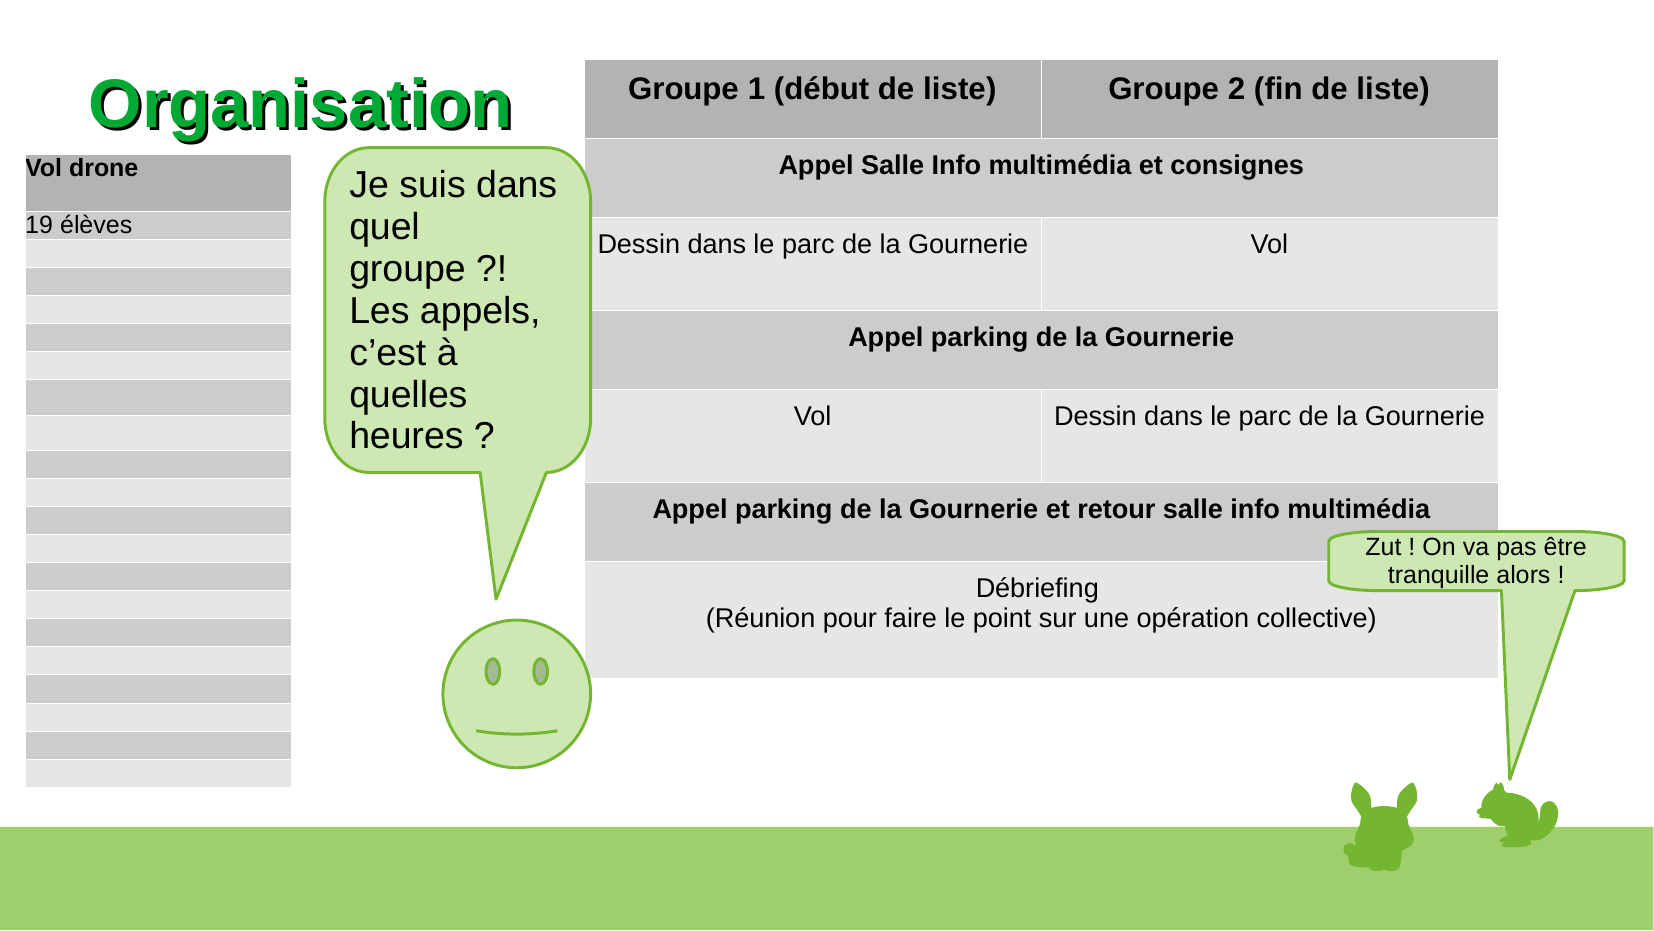

# Organisation
| Groupe 1 (début de liste) | Groupe 2 (fin de liste) |
| --- | --- |
| Appel Salle Info multimédia et consignes | |
| Dessin dans le parc de la Gournerie | Vol |
| Appel parking de la Gournerie | |
| Vol | Dessin dans le parc de la Gournerie |
| Appel parking de la Gournerie et retour salle info multimédia | |
| Débriefing (Réunion pour faire le point sur une opération collective) | |
Je suis dans quel groupe ?!
Les appels, c’est à quelles heures ?
| Vol drone |
| --- |
| 19 élèves |
| |
| |
| |
| |
| |
| |
| |
| |
| |
| |
| |
| |
| |
| |
| |
| |
| |
| |
| |
Zut ! On va pas être tranquille alors !